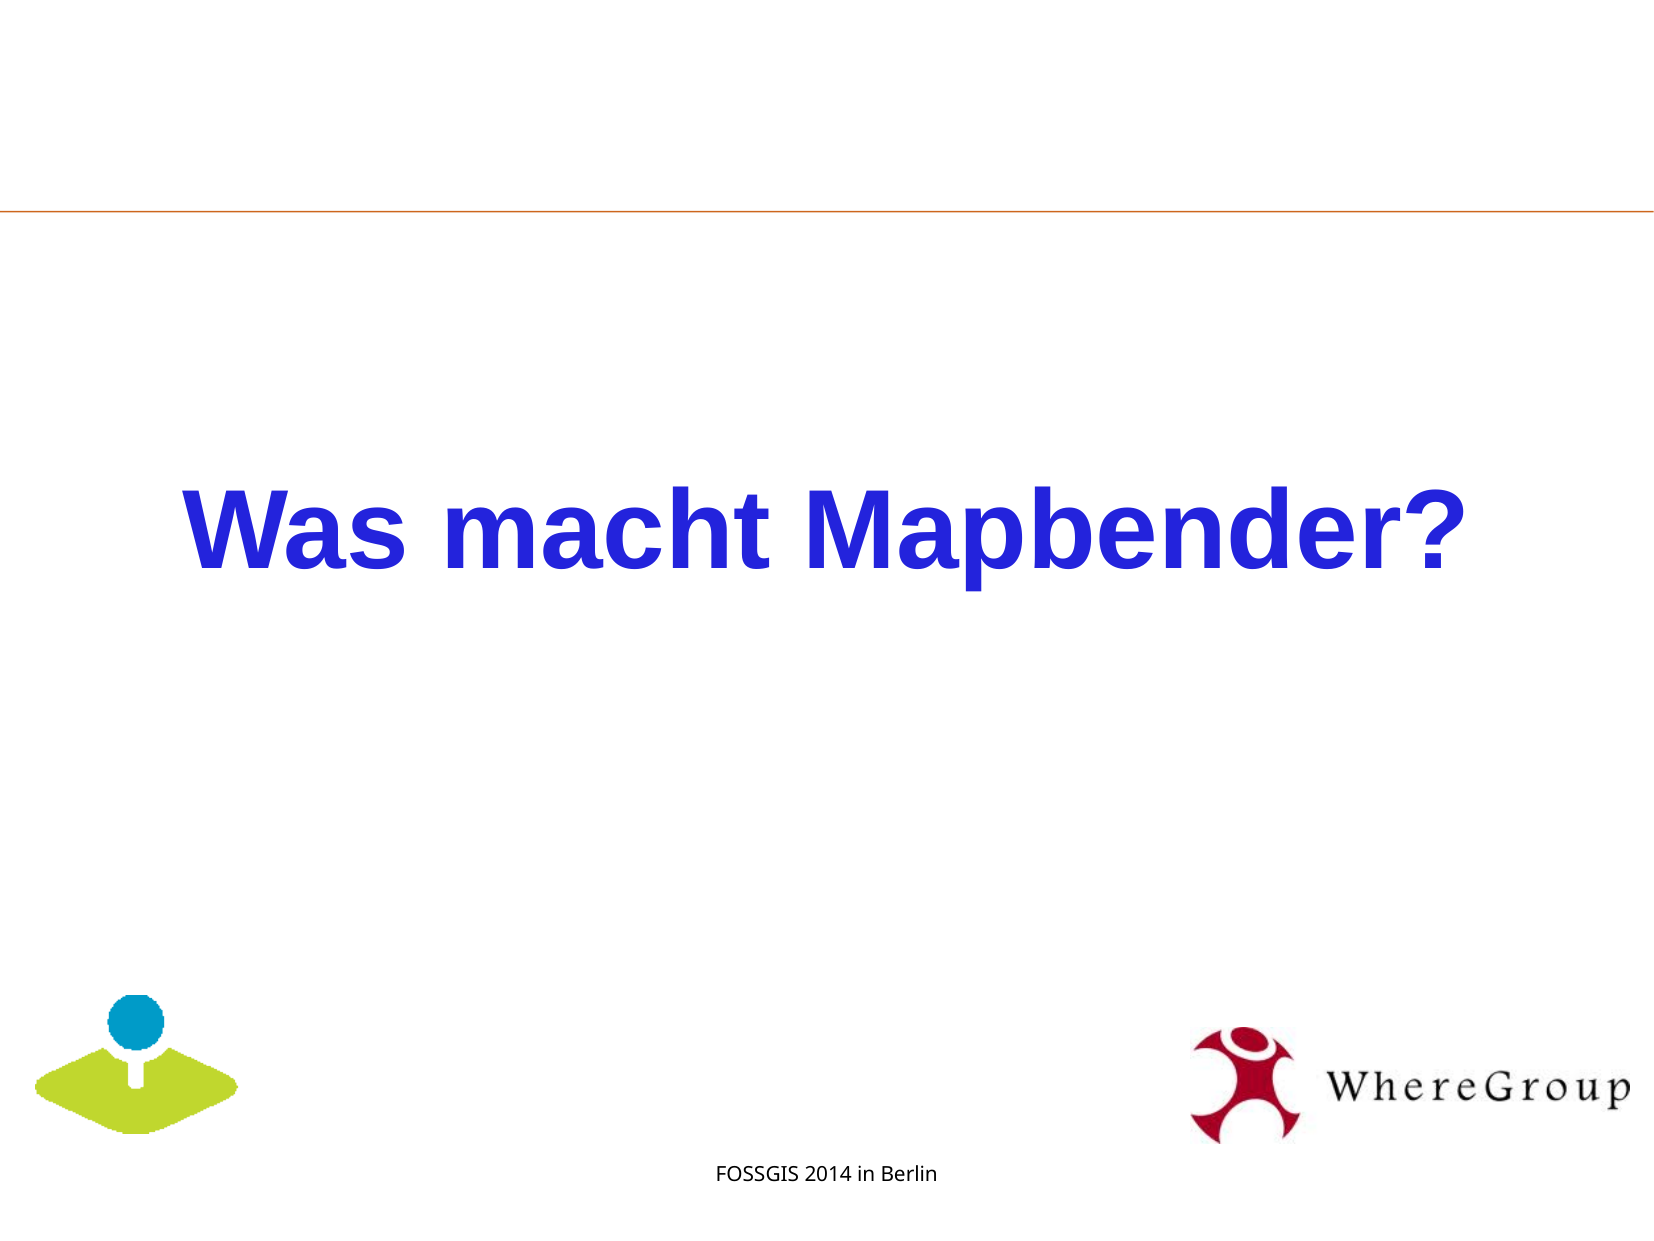

# Was macht Mapbender?
Mapbender - Einführung zum Mapbender Projekt (Astrid Ede)